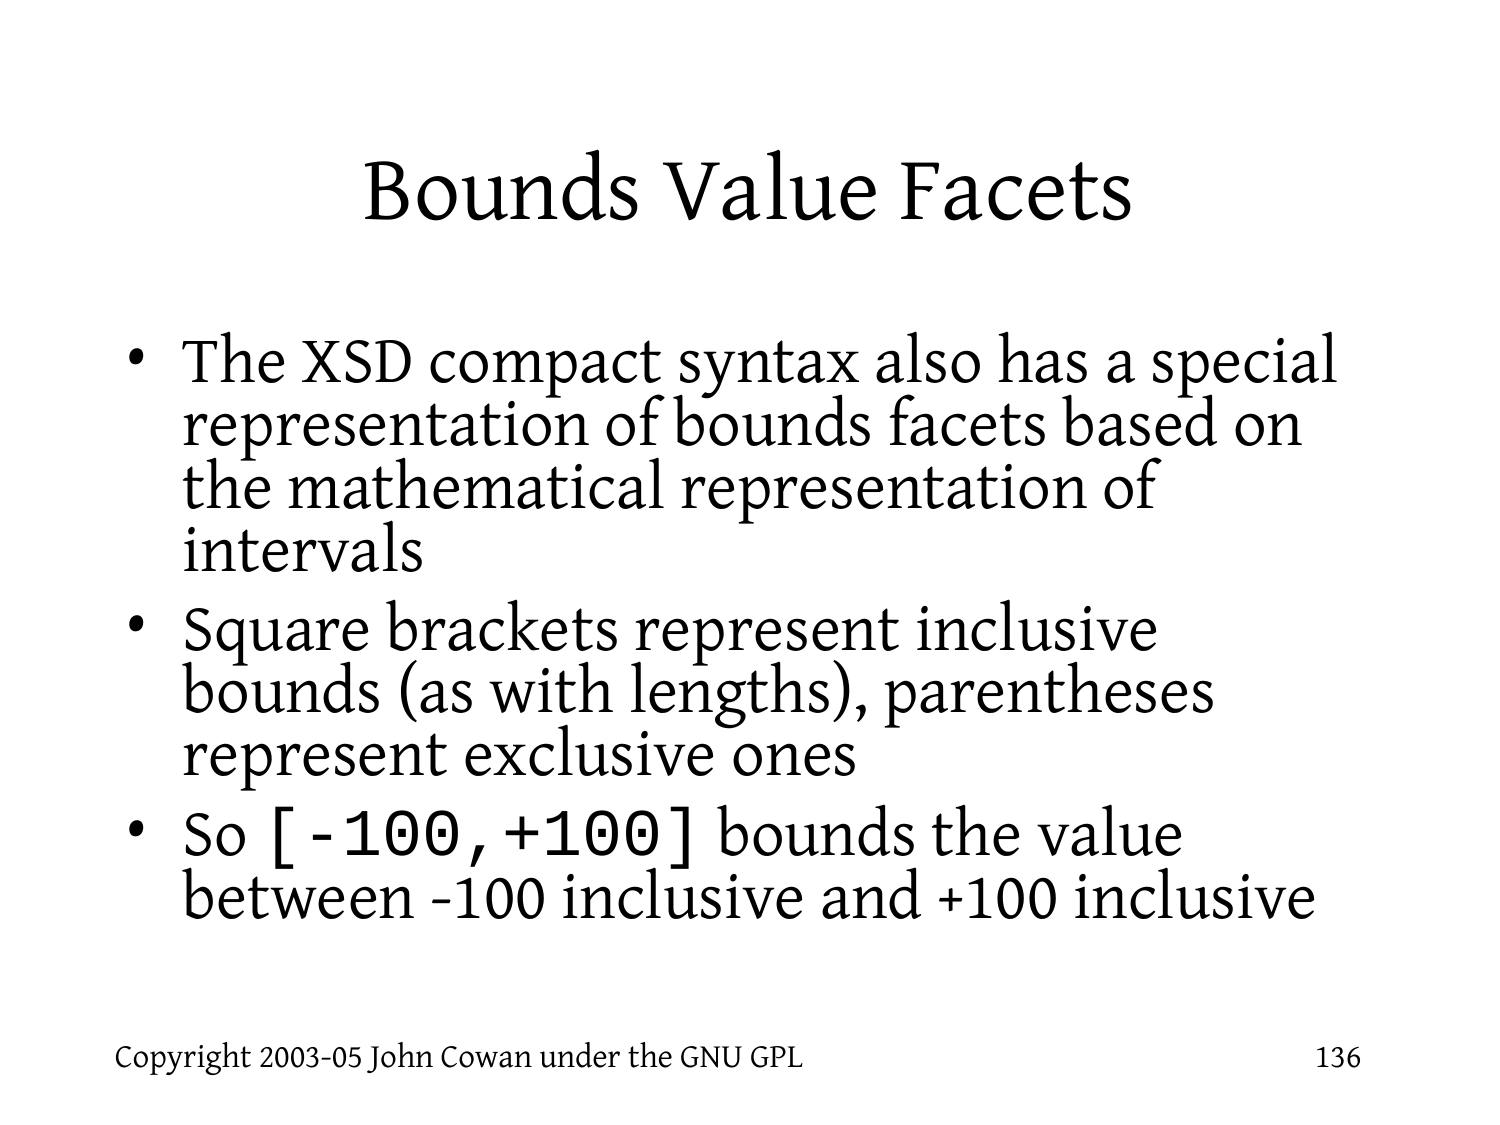

# Bounds Value Facets
The XSD compact syntax also has a special representation of bounds facets based on the mathematical representation of intervals
Square brackets represent inclusive bounds (as with lengths), parentheses represent exclusive ones
So [-100,+100] bounds the value between -100 inclusive and +100 inclusive